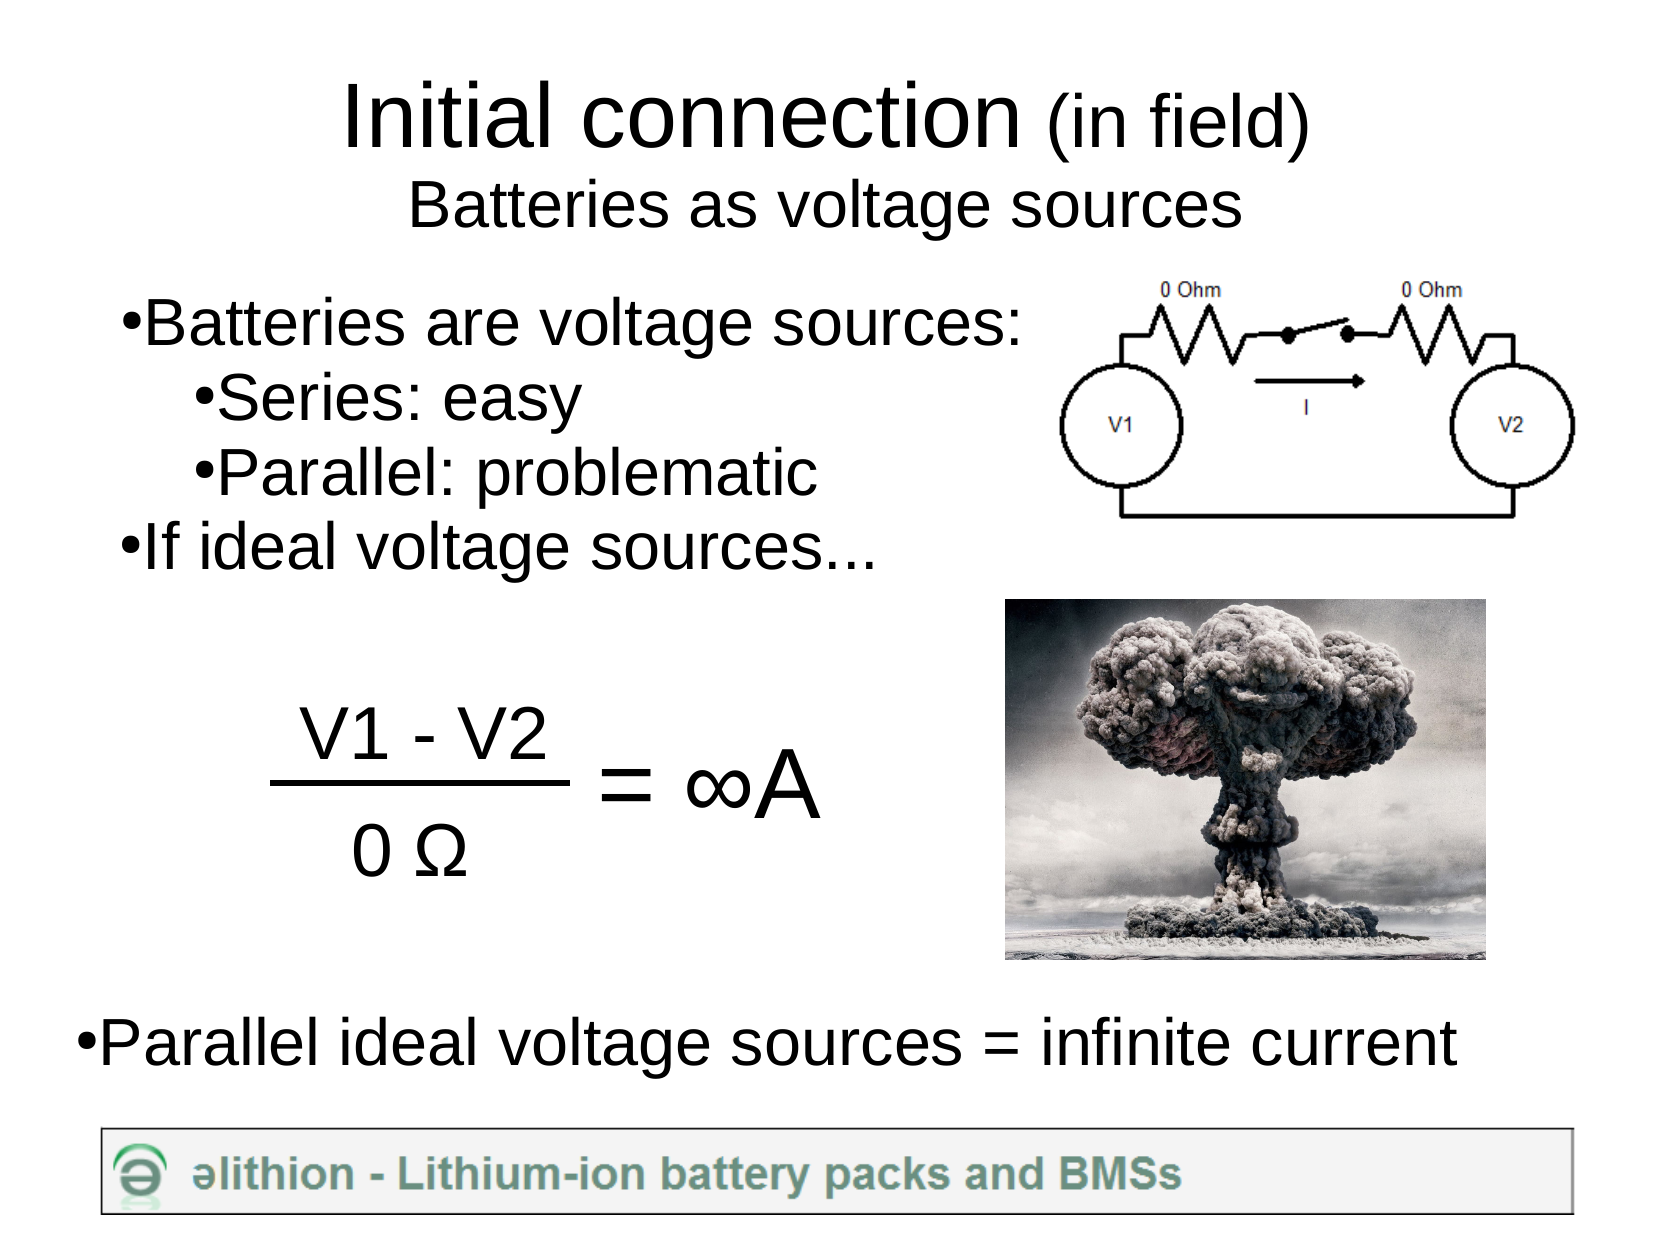

# Initial connection (in field) Batteries as voltage sources
Batteries are voltage sources:
Series: easy
Parallel: problematic
If ideal voltage sources...
V1 - V2
0 Ω
= ∞A
Parallel ideal voltage sources = infinite current